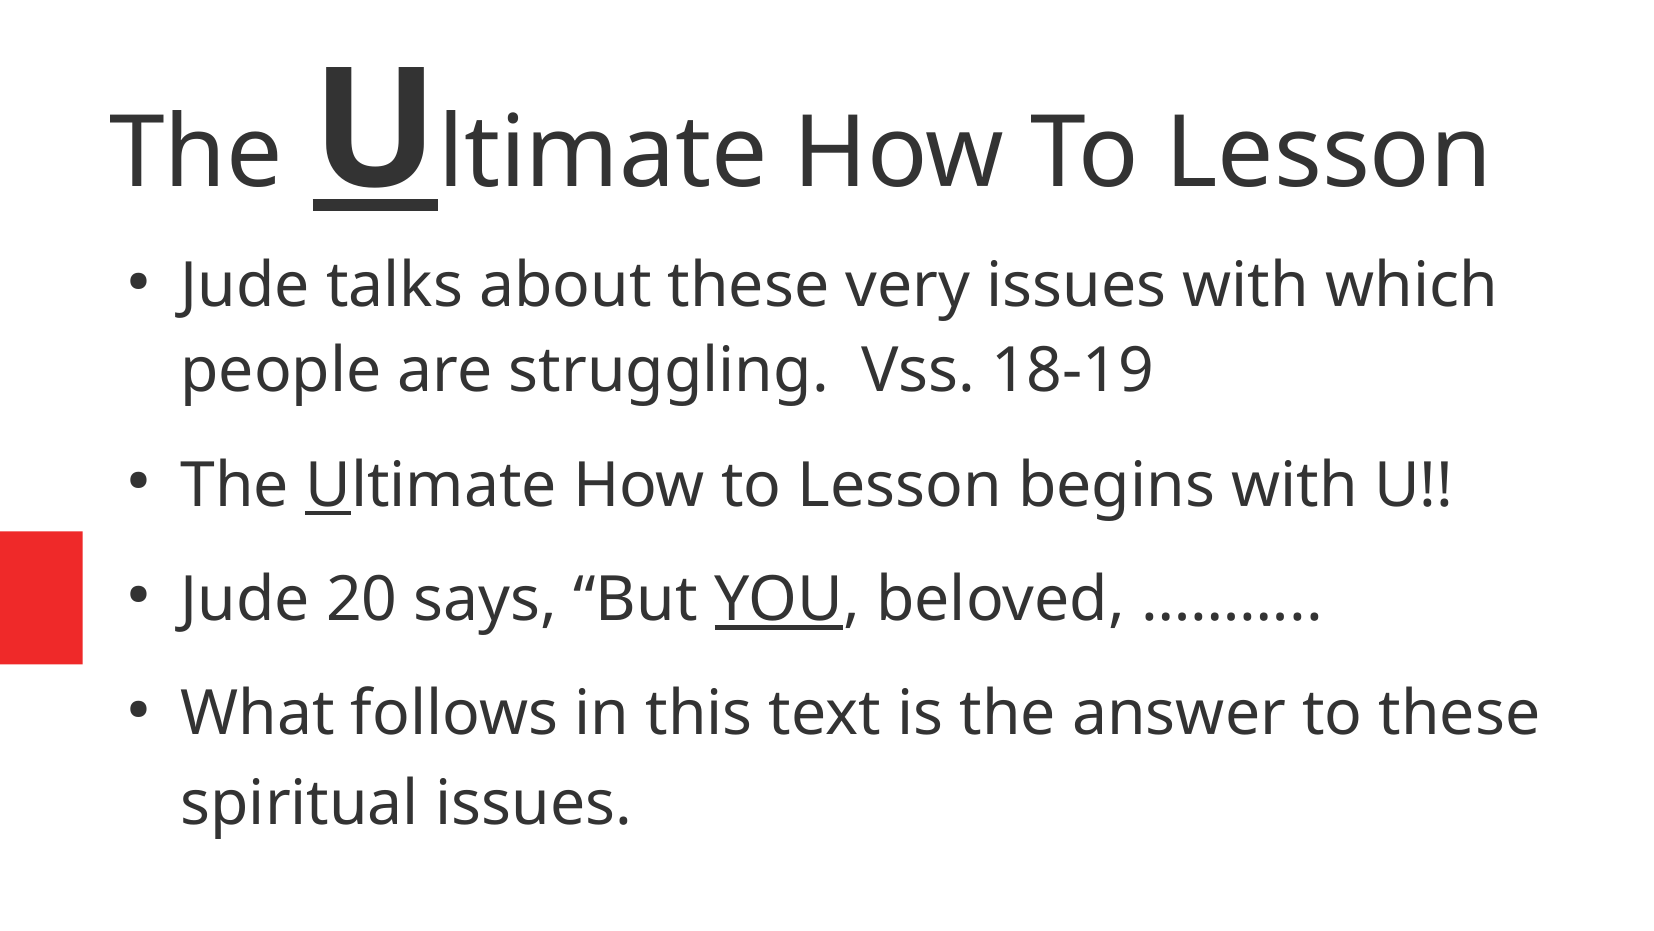

# The Ultimate How To Lesson
Jude talks about these very issues with which people are struggling. Vss. 18-19
The Ultimate How to Lesson begins with U!!
Jude 20 says, “But YOU, beloved, ………..
What follows in this text is the answer to these spiritual issues.